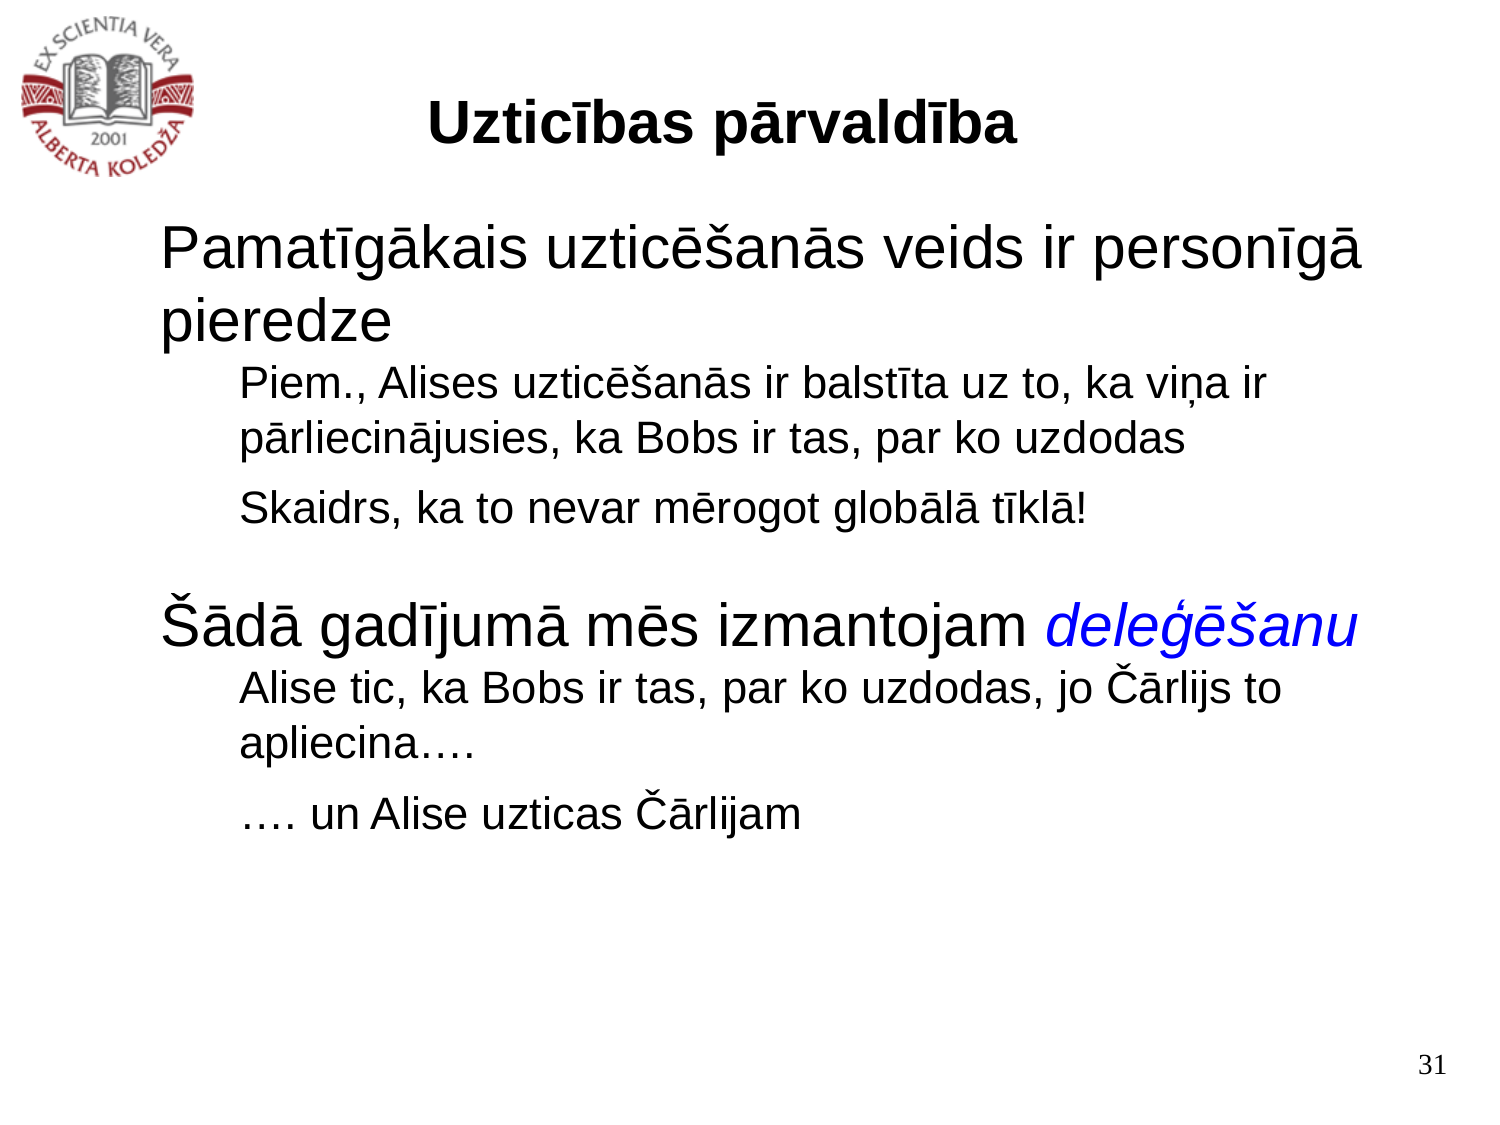

# Uzticības pārvaldība
Pamatīgākais uzticēšanās veids ir personīgā pieredze
Piem., Alises uzticēšanās ir balstīta uz to, ka viņa ir pārliecinājusies, ka Bobs ir tas, par ko uzdodas
Skaidrs, ka to nevar mērogot globālā tīklā!
Šādā gadījumā mēs izmantojam deleģēšanu
Alise tic, ka Bobs ir tas, par ko uzdodas, jo Čārlijs to apliecina….
…. un Alise uzticas Čārlijam